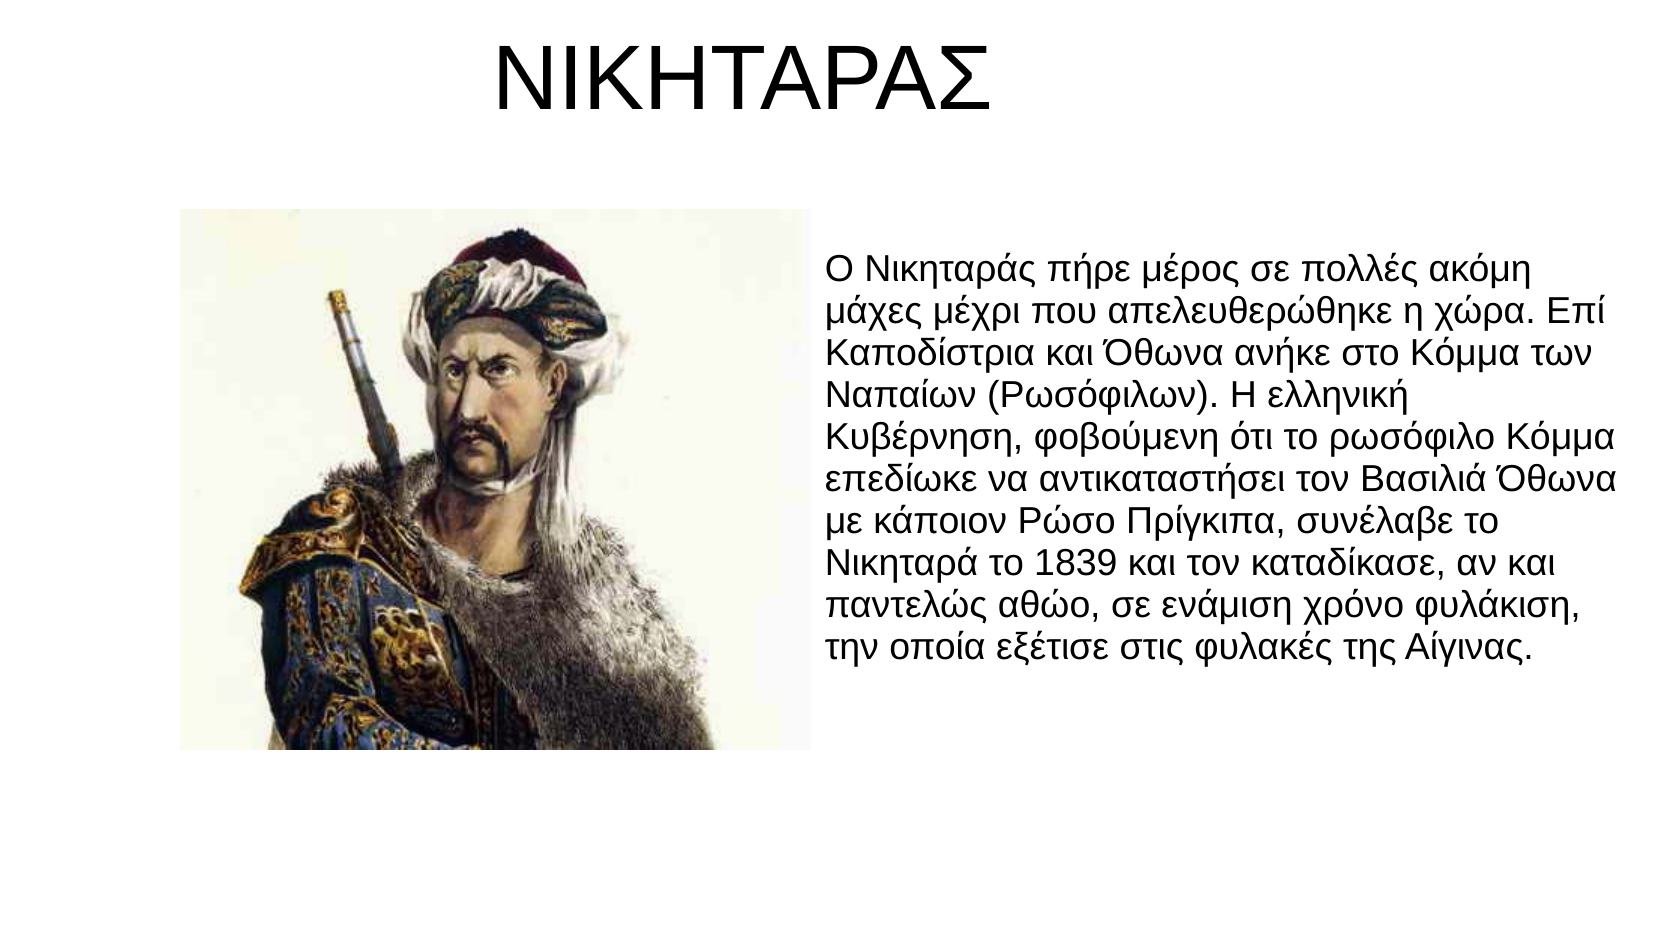

# ΝΙΚΗΤΑΡΑΣ
Ο Νικηταράς πήρε μέρος σε πολλές ακόμη μάχες μέχρι που απελευθερώθηκε η χώρα. Επί Καποδίστρια και Όθωνα ανήκε στο Κόμμα των Ναπαίων (Ρωσόφιλων). Η ελληνική Κυβέρνηση, φοβούμενη ότι το ρωσόφιλο Κόμμα επεδίωκε να αντικαταστήσει τον Βασιλιά Όθωνα με κάποιον Ρώσο Πρίγκιπα, συνέλαβε το Νικηταρά το 1839 και τον καταδίκασε, αν και παντελώς αθώο, σε ενάμιση χρόνο φυλάκιση, την οποία εξέτισε στις φυλακές της Αίγινας.